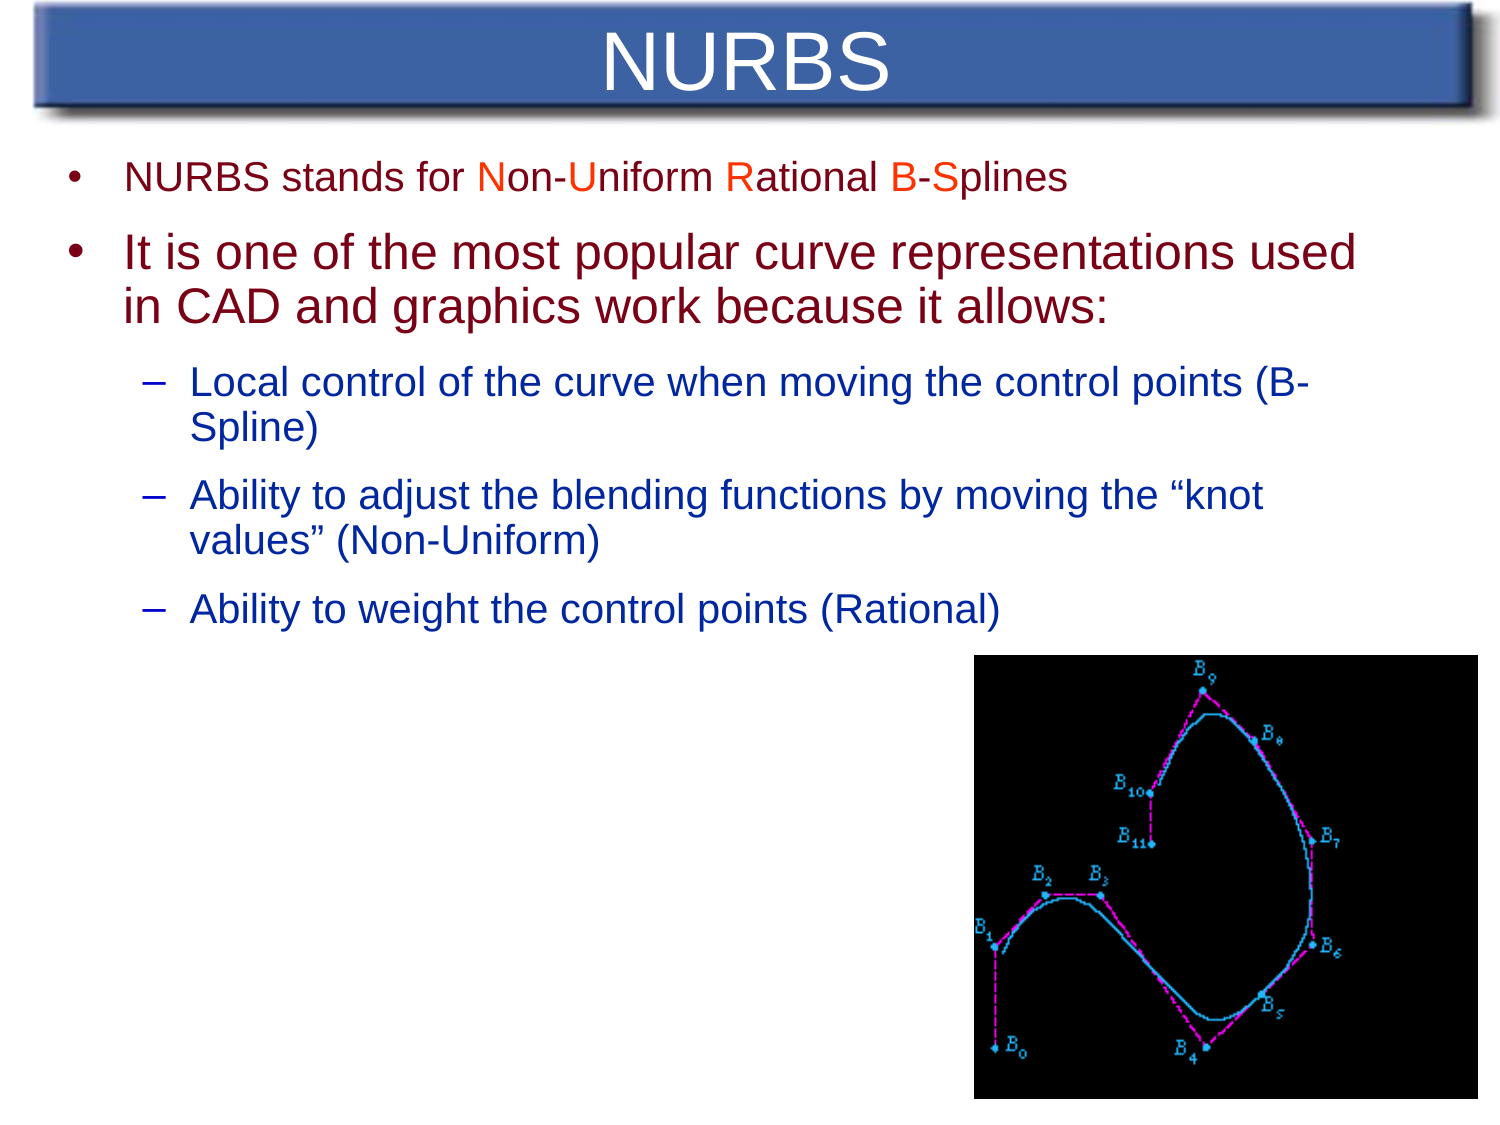

# NURBS
NURBS stands for Non-Uniform Rational B-Splines
It is one of the most popular curve representations used in CAD and graphics work because it allows:
Local control of the curve when moving the control points (B-Spline)
Ability to adjust the blending functions by moving the “knot values” (Non-Uniform)
Ability to weight the control points (Rational)